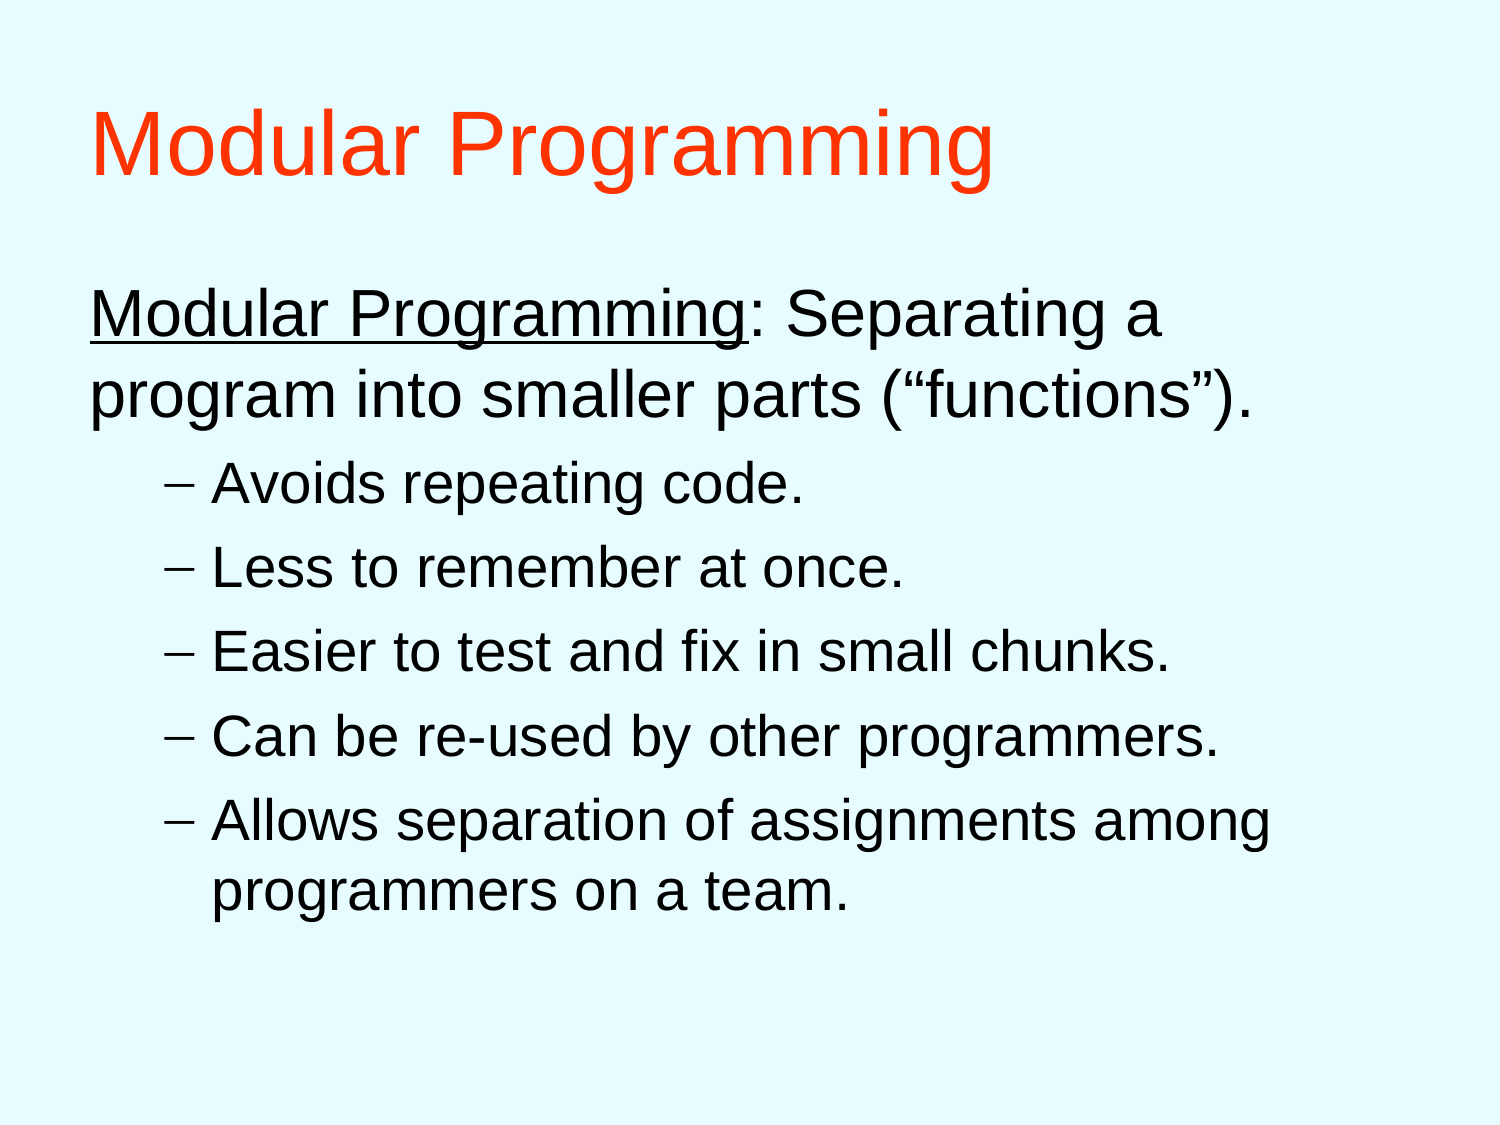

# Modular Programming
Modular Programming: Separating a program into smaller parts (“functions”).
Avoids repeating code.
Less to remember at once.
Easier to test and fix in small chunks.
Can be re-used by other programmers.
Allows separation of assignments among programmers on a team.